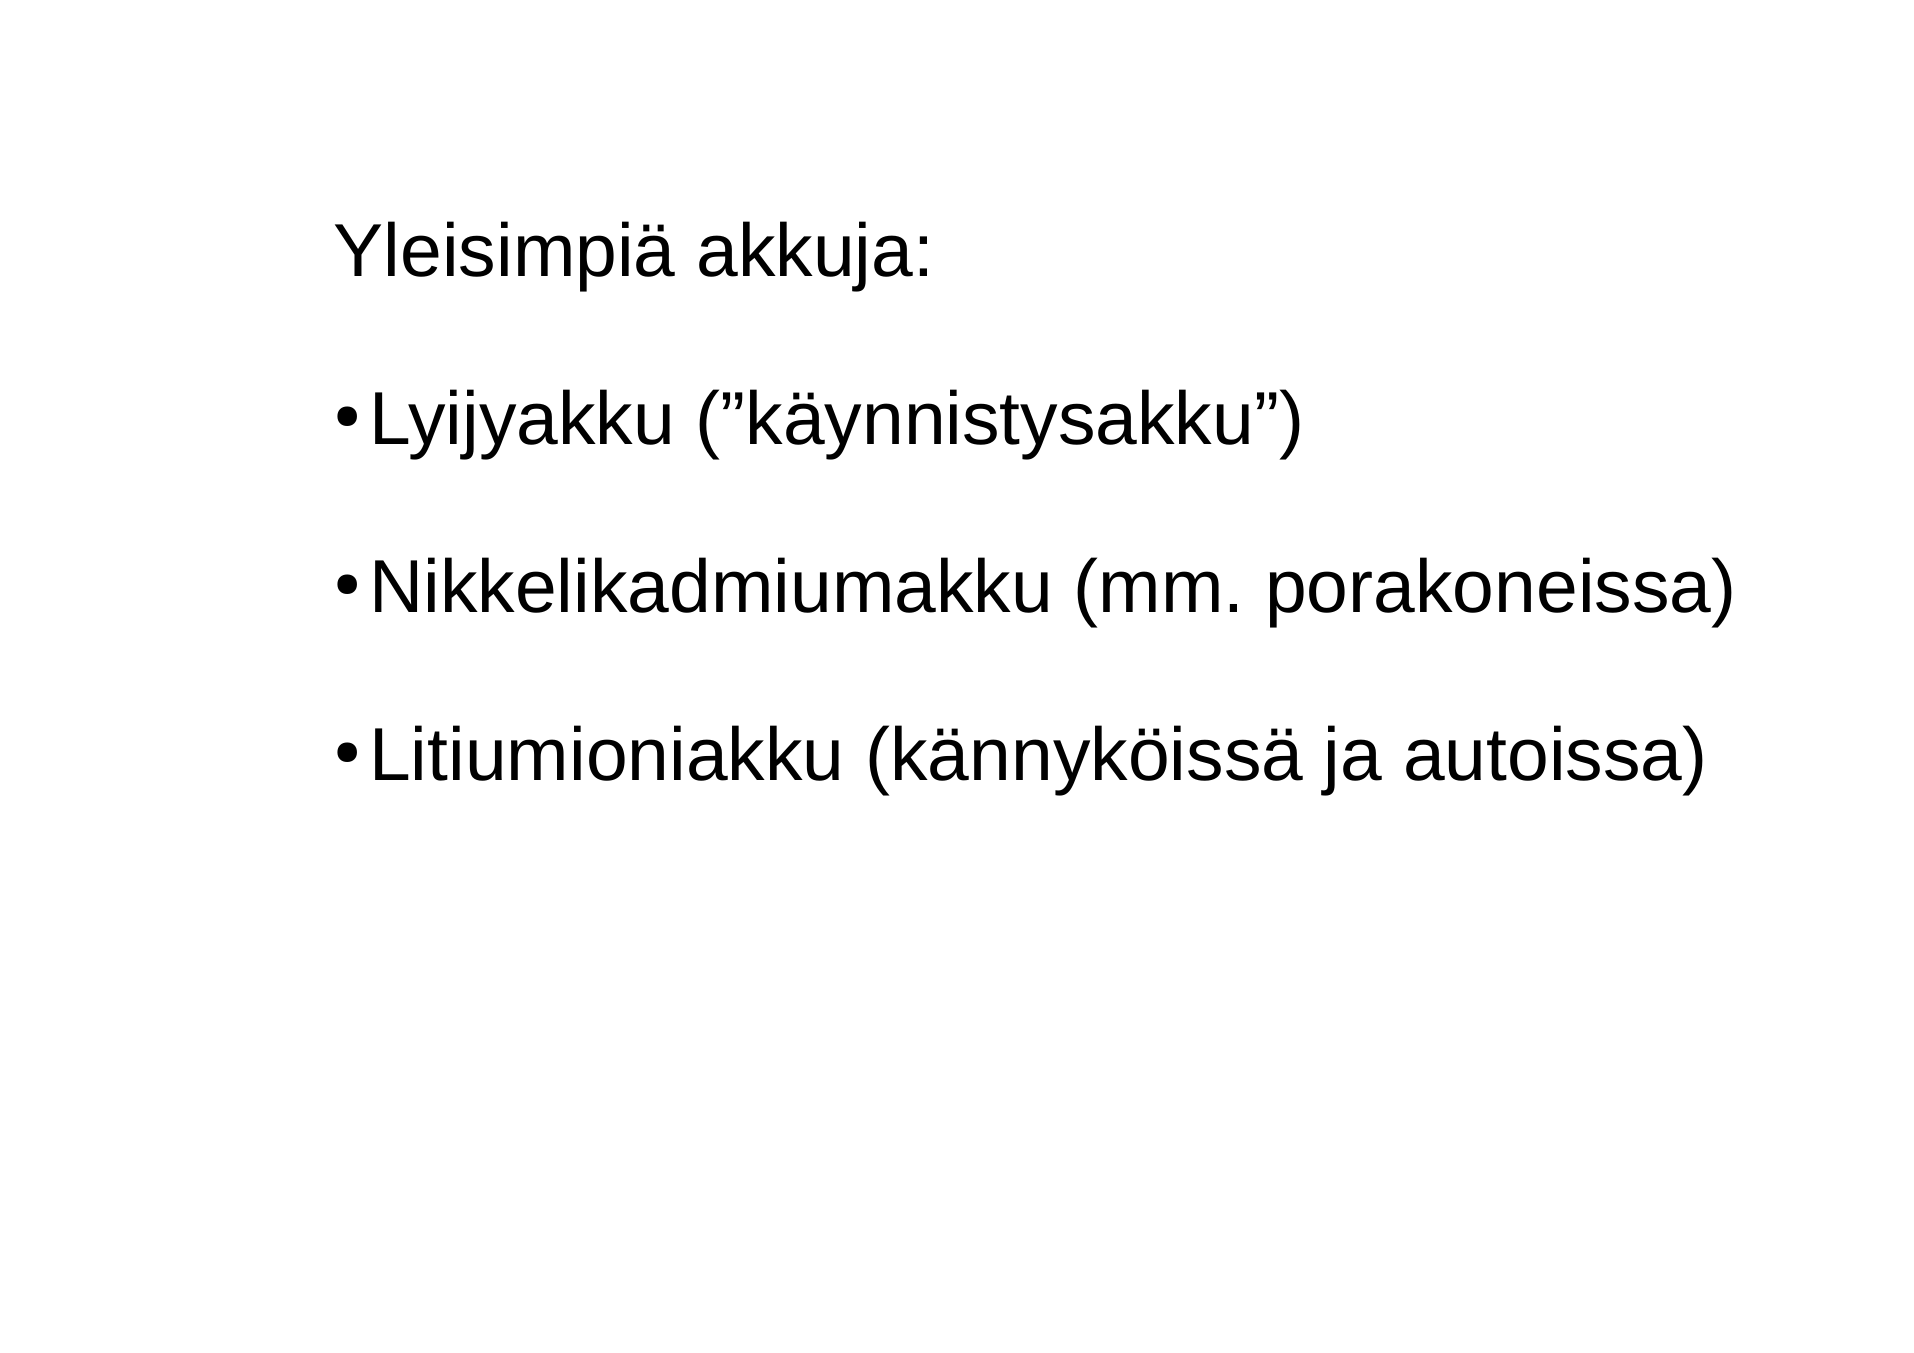

Yleisimpiä akkuja:
Lyijyakku (”käynnistysakku”)
Nikkelikadmiumakku (mm. porakoneissa)
Litiumioniakku (kännyköissä ja autoissa)